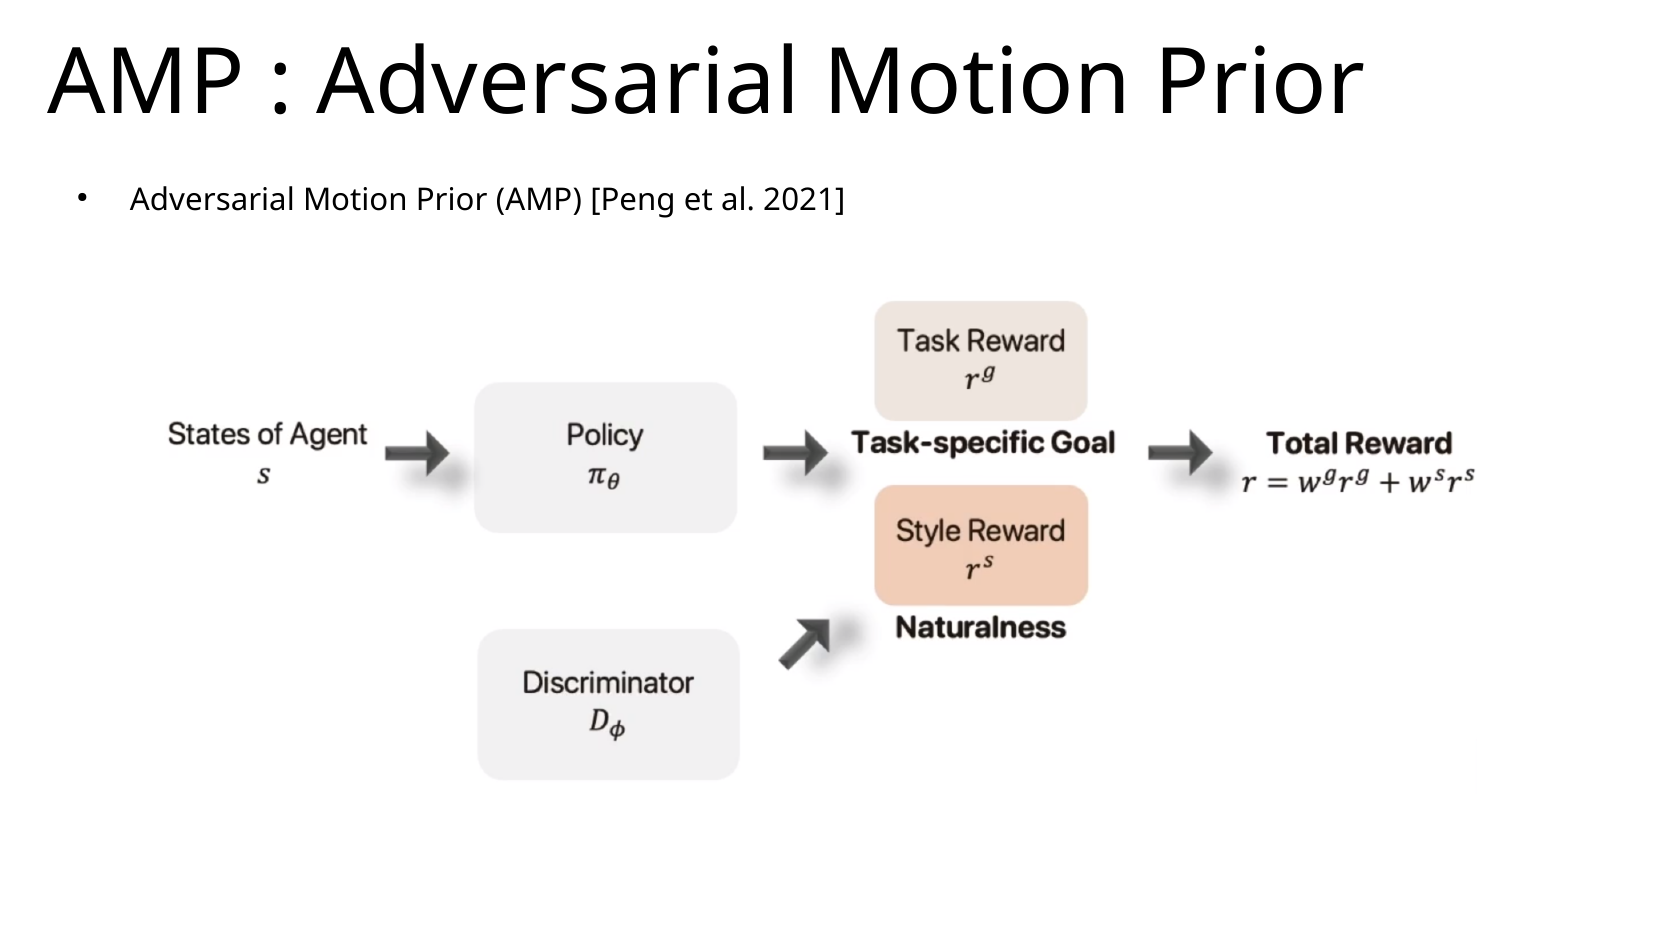

# AMP : Adversarial Motion Prior
Adversarial Motion Prior (AMP) [Peng et al. 2021]